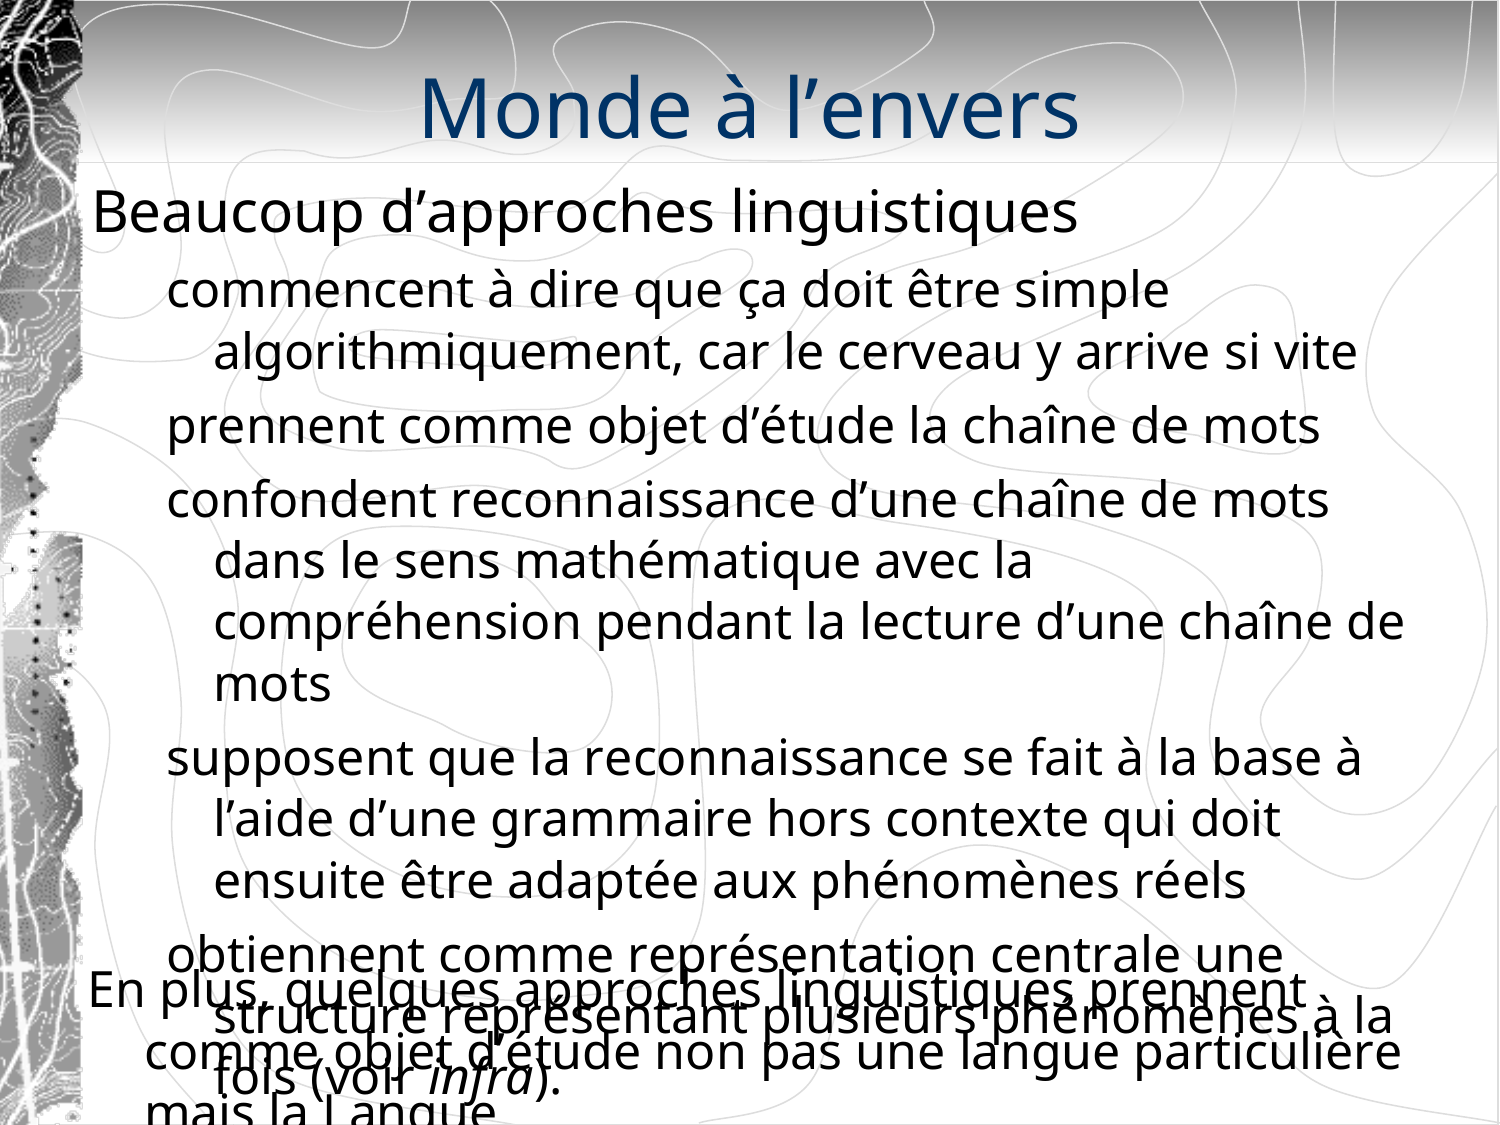

# Monde à l’envers
Beaucoup d’approches linguistiques
commencent à dire que ça doit être simple algorithmiquement, car le cerveau y arrive si vite
prennent comme objet d’étude la chaîne de mots
confondent reconnaissance d’une chaîne de mots dans le sens mathématique avec la compréhension pendant la lecture d’une chaîne de mots
supposent que la reconnaissance se fait à la base à l’aide d’une grammaire hors contexte qui doit ensuite être adaptée aux phénomènes réels
obtiennent comme représentation centrale une structure représentant plusieurs phénomènes à la fois (voir infra).
En plus, quelques approches linguistiques prennent comme objet d’étude non pas une langue particulière mais la Langue